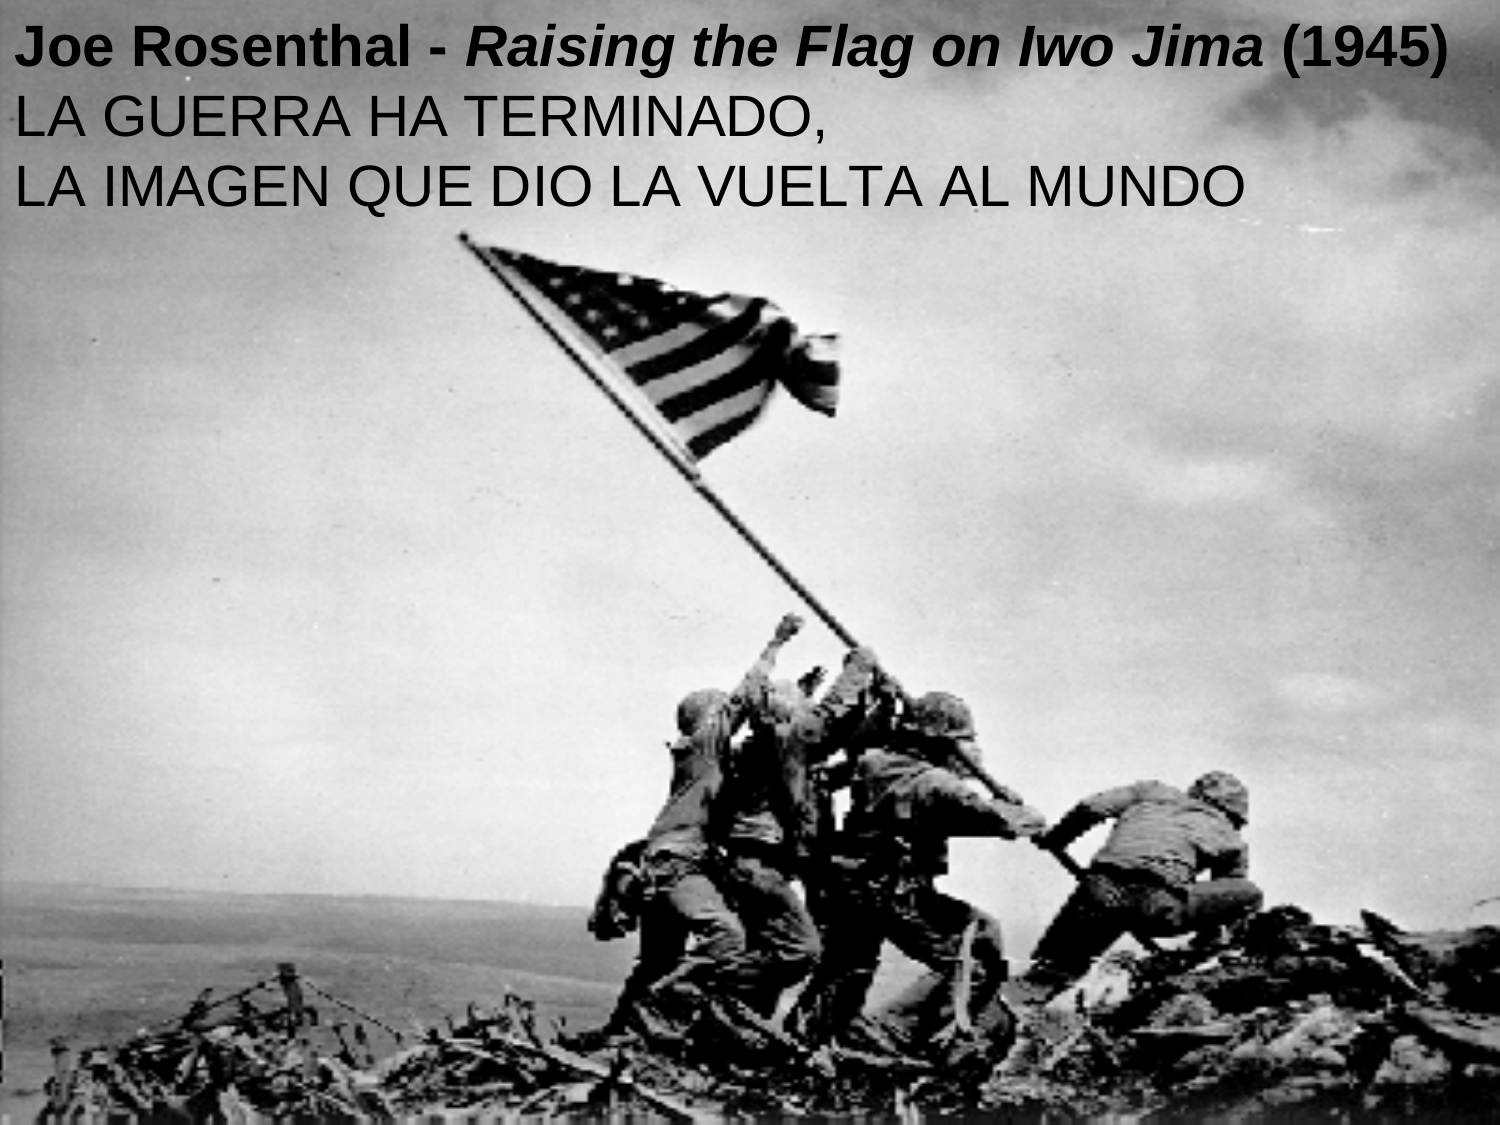

Joe Rosenthal - Raising the Flag on Iwo Jima (1945)
LA GUERRA HA TERMINADO,
LA IMAGEN QUE DIO LA VUELTA AL MUNDO